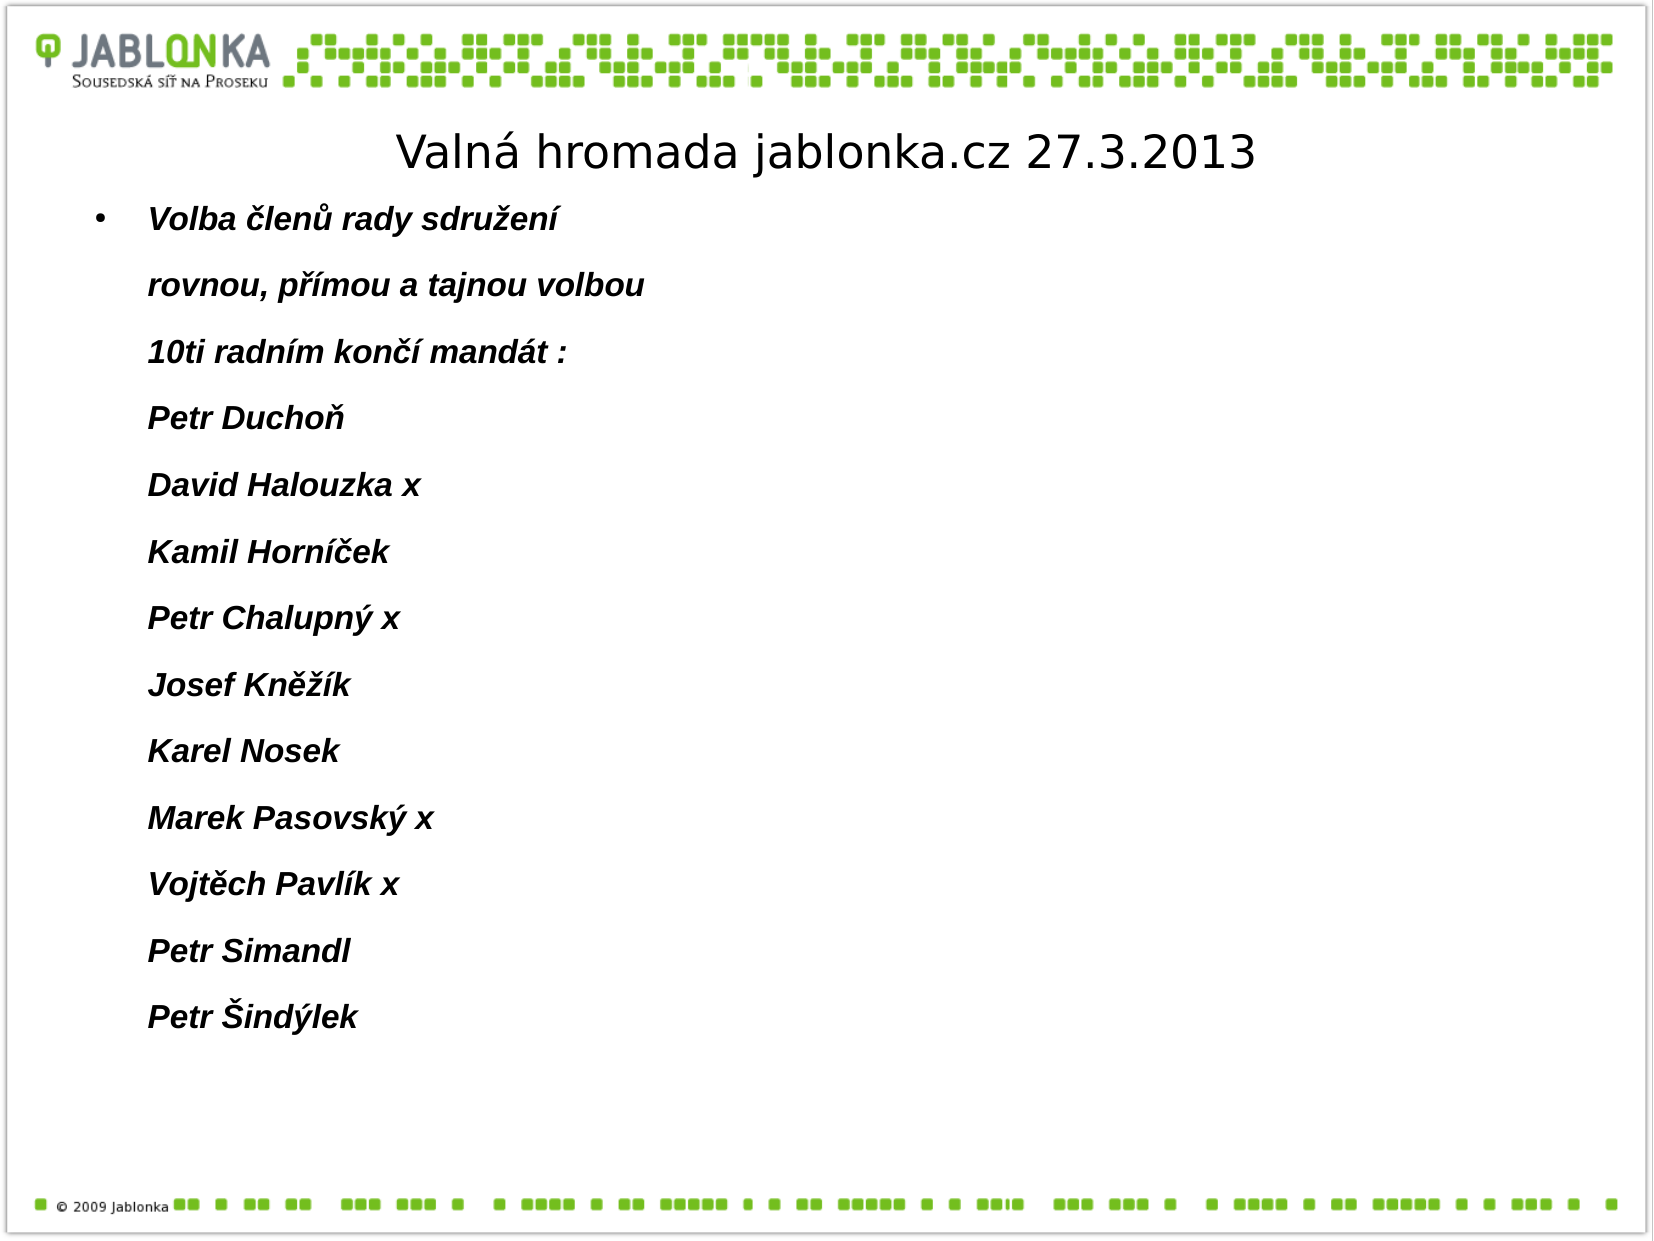

# Valná hromada jablonka.cz 27.3.2013
Volba členů rady sdružení
rovnou, přímou a tajnou volbou
10ti radním končí mandát :
Petr Duchoň
David Halouzka x
Kamil Horníček
Petr Chalupný x
Josef Kněžík
Karel Nosek
Marek Pasovský x
Vojtěch Pavlík x
Petr Simandl
Petr Šindýlek